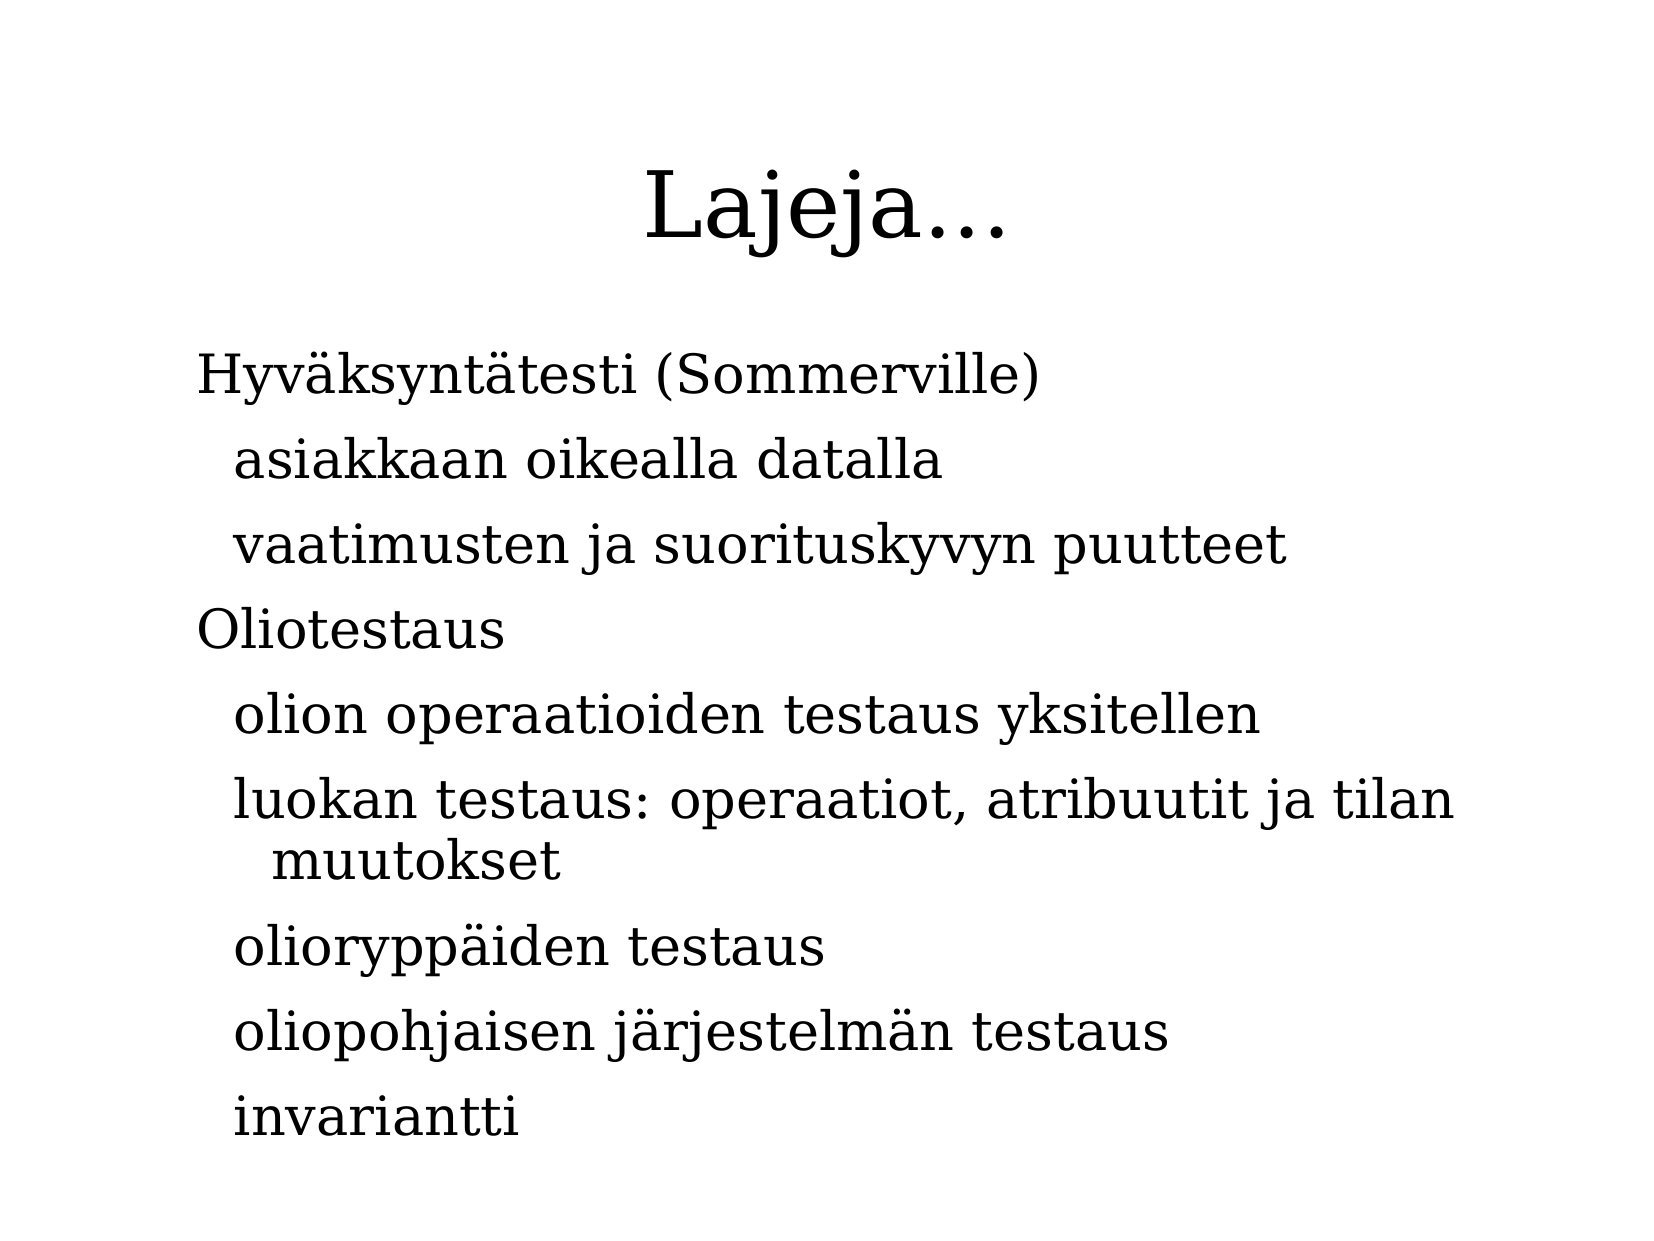

# Lajeja...
Hyväksyntätesti (Sommerville)
asiakkaan oikealla datalla
vaatimusten ja suorituskyvyn puutteet
Oliotestaus
olion operaatioiden testaus yksitellen
luokan testaus: operaatiot, atribuutit ja tilan muutokset
olioryppäiden testaus
oliopohjaisen järjestelmän testaus
invariantti